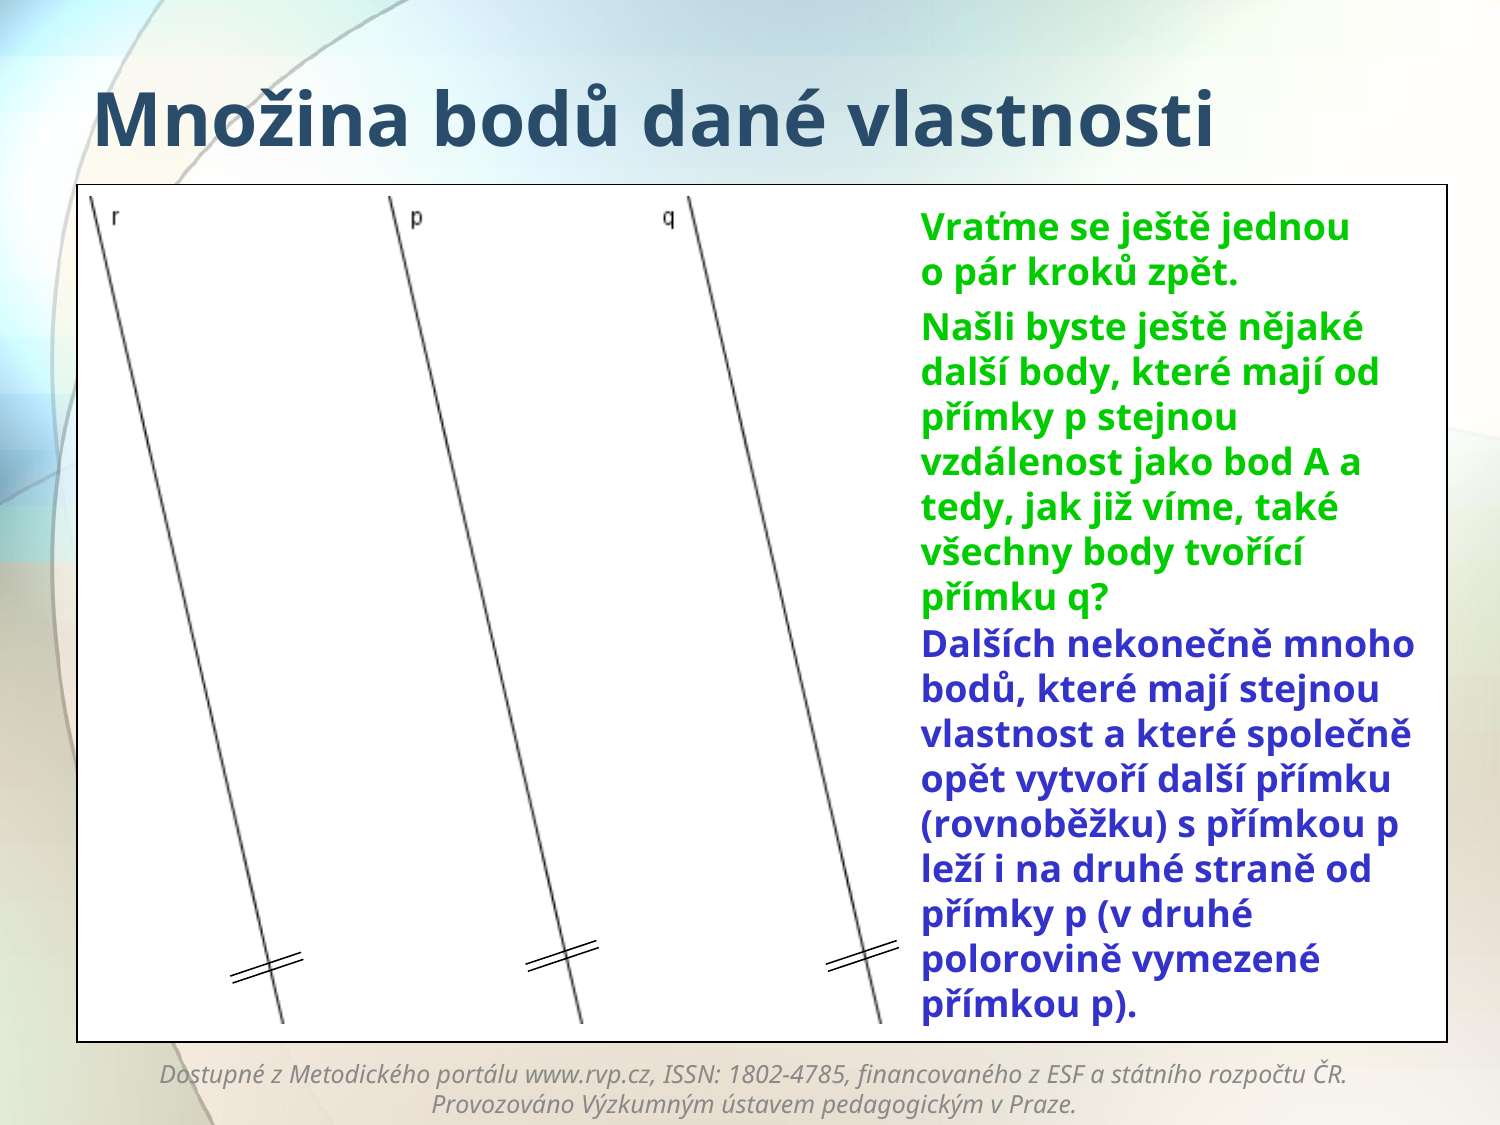

# Množina bodů dané vlastnosti
Vraťme se ještě jednou
o pár kroků zpět.
Našli byste ještě nějaké další body, které mají od přímky p stejnou vzdálenost jako bod A a tedy, jak již víme, také všechny body tvořící přímku q?
Dalších nekonečně mnoho bodů, které mají stejnou vlastnost a které společně opět vytvoří další přímku (rovnoběžku) s přímkou p leží i na druhé straně od přímky p (v druhé polorovině vymezené přímkou p).